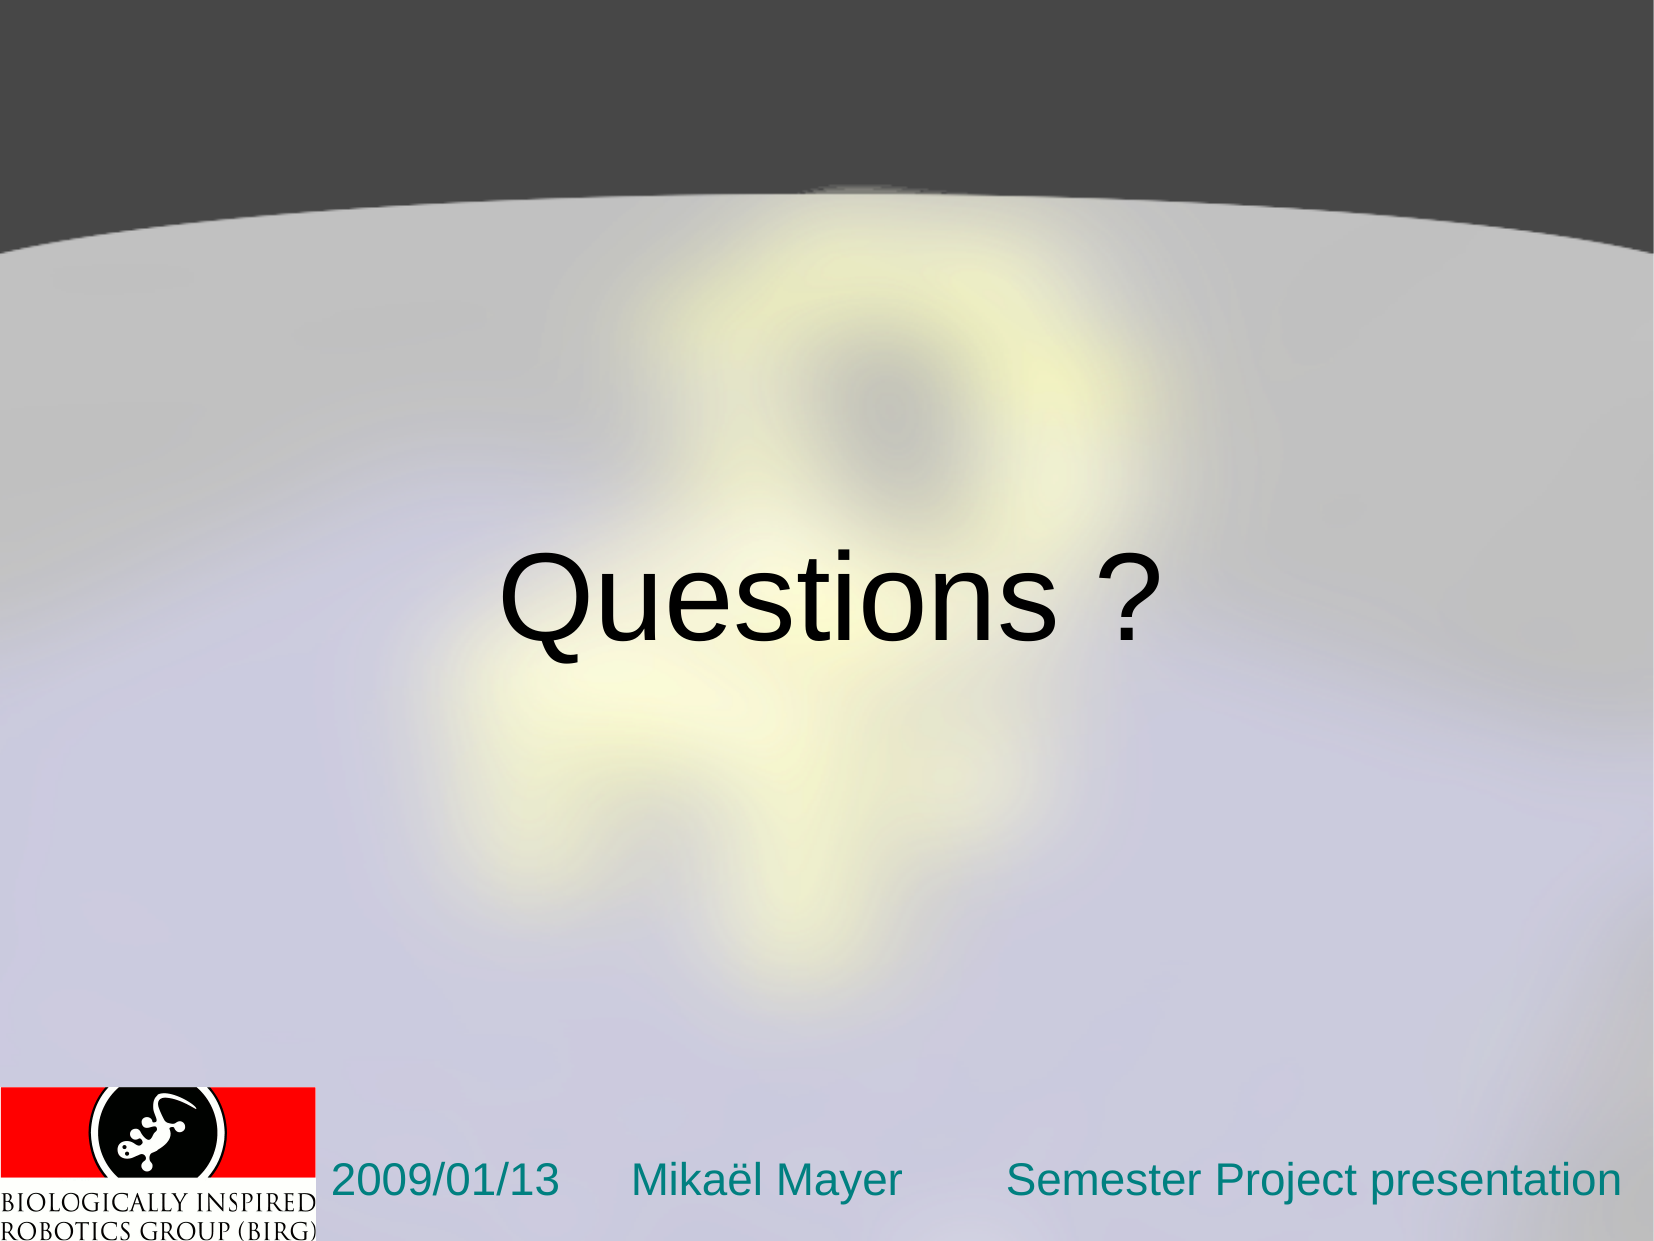

# Questions ?
2009/01/13	Mikaël Mayer		Semester Project presentation